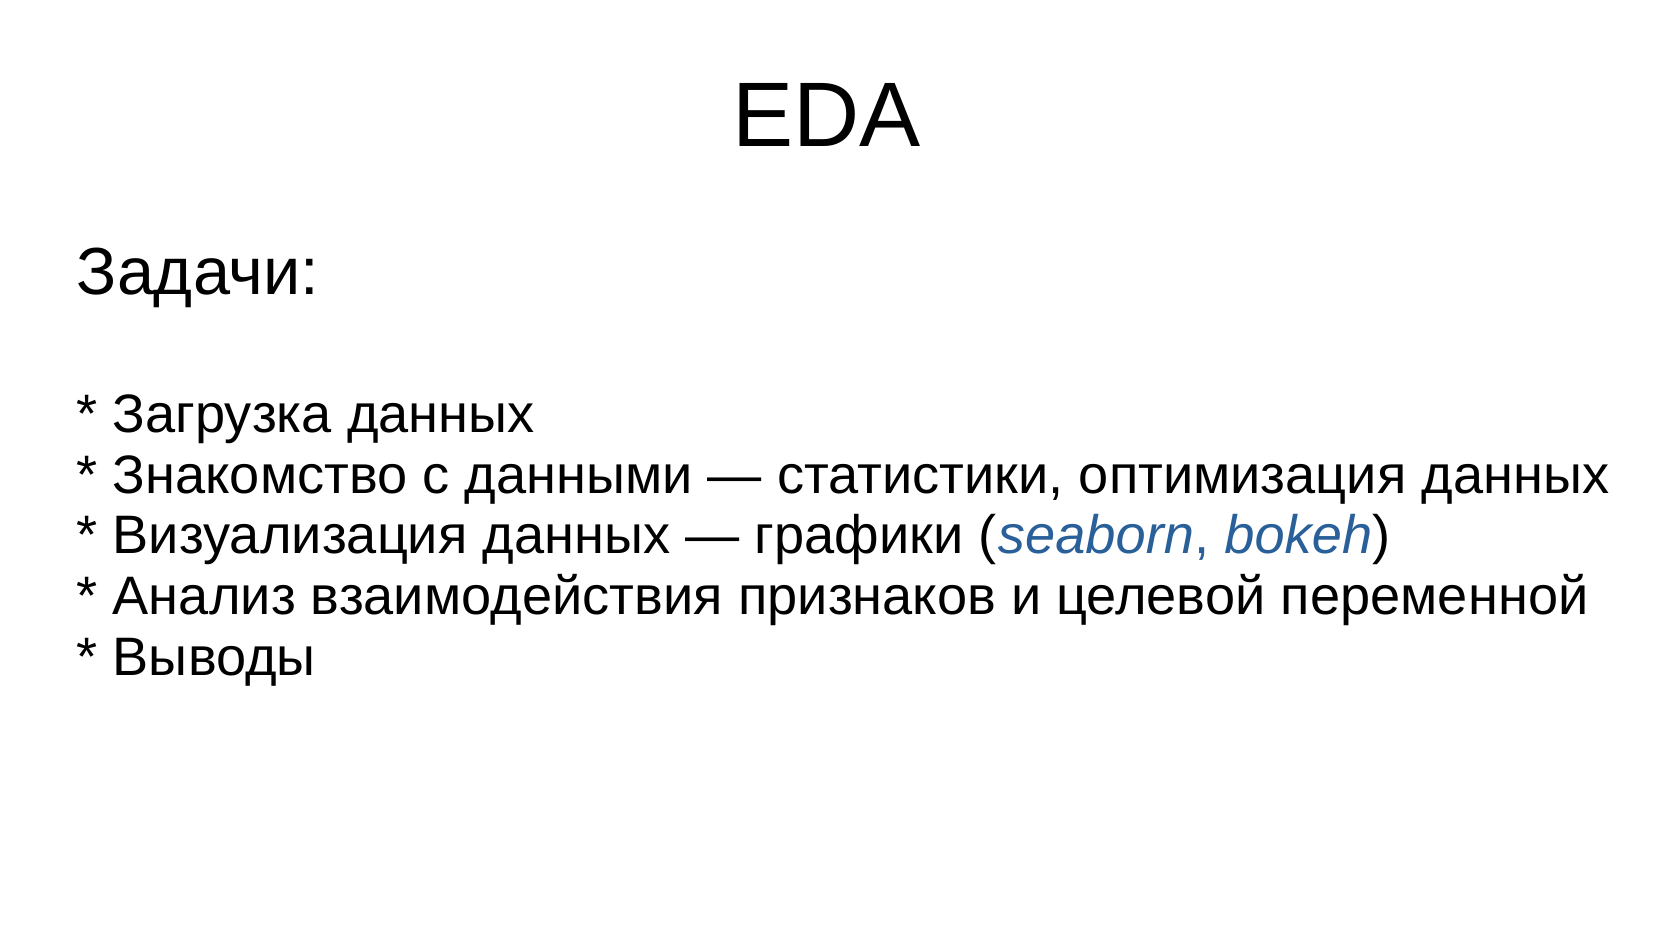

# EDA
Задачи:
* Загрузка данных
* Знакомство с данными — статистики, оптимизация данных
* Визуализация данных — графики (seaborn, bokeh)
* Анализ взаимодействия признаков и целевой переменной
* Выводы